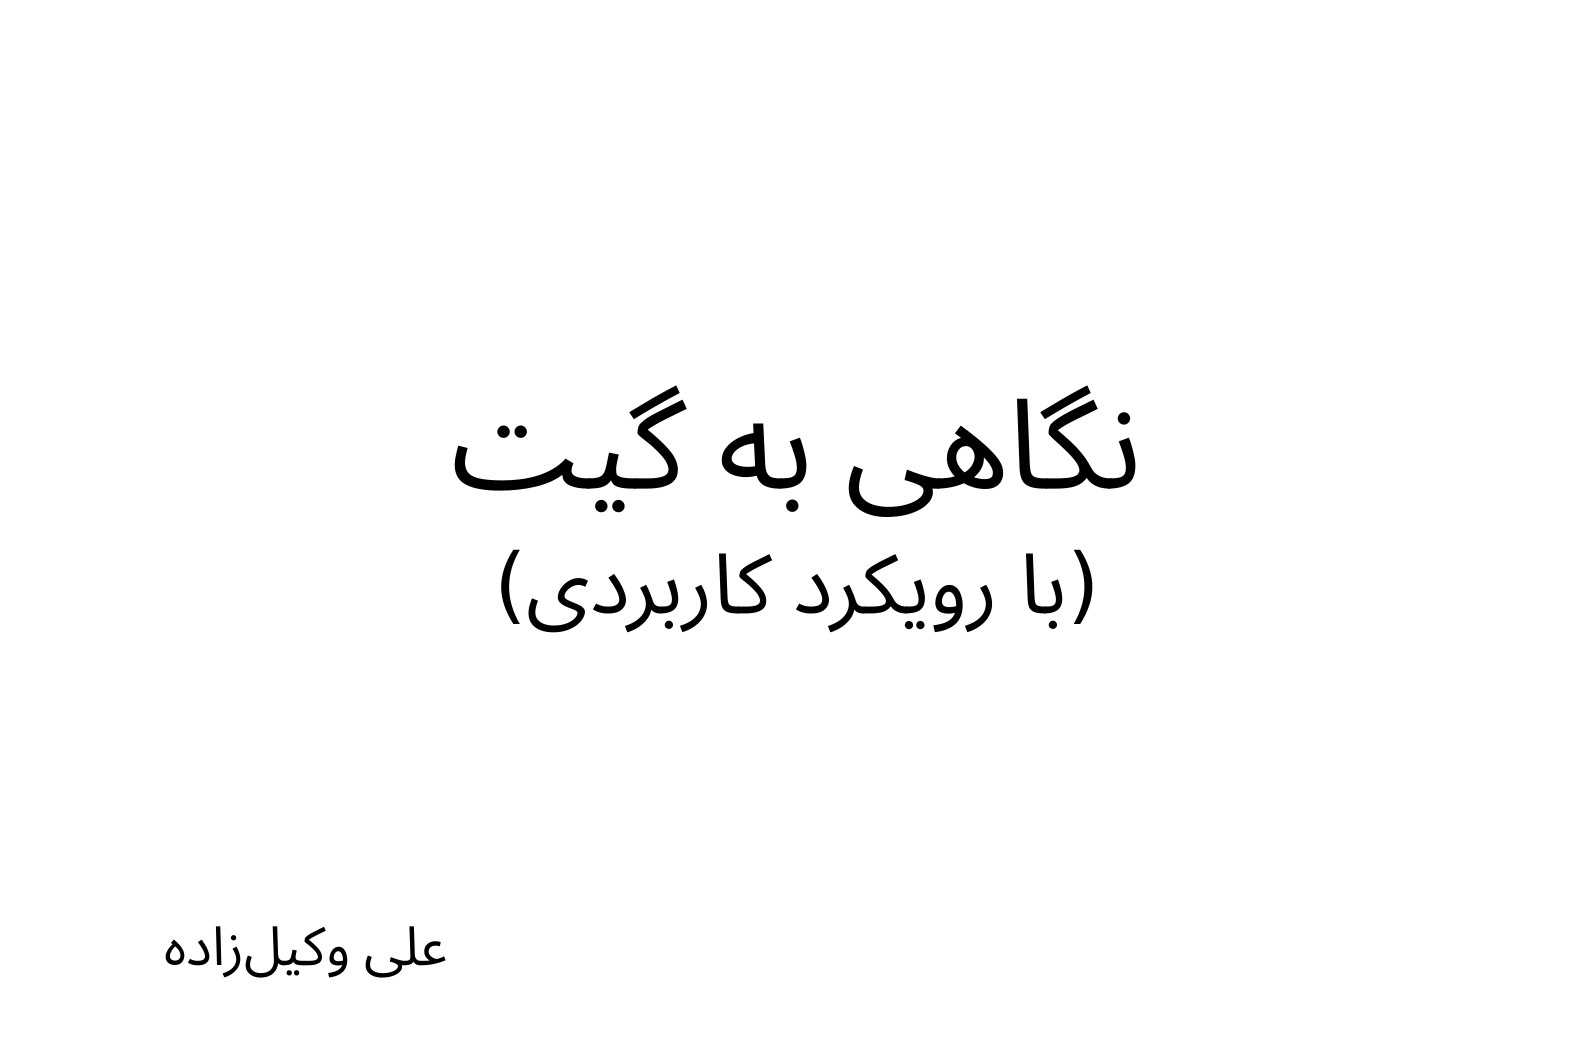

# نگاهی به گیت
(با رویکرد کاربردی)
علی وکیل‌زاده